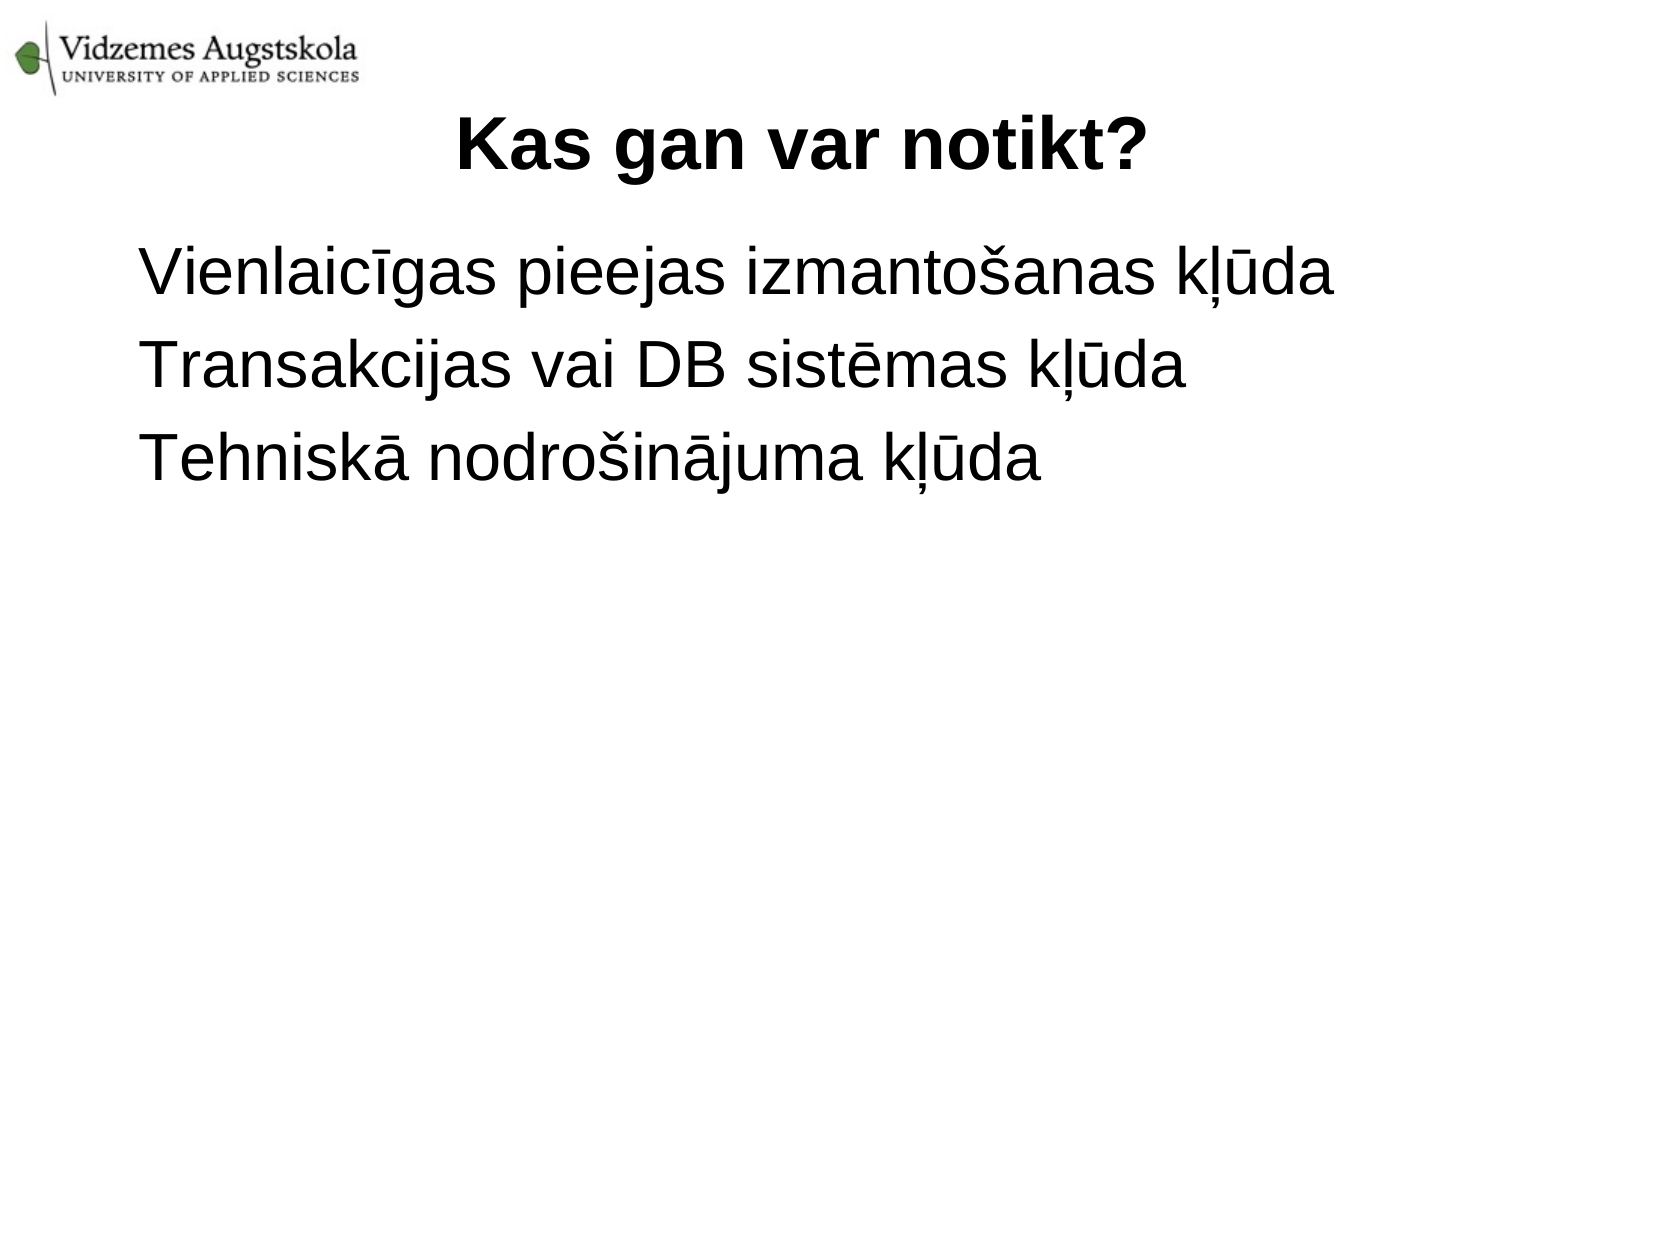

# Kas gan var notikt?
Vienlaicīgas pieejas izmantošanas kļūda
Transakcijas vai DB sistēmas kļūda
Tehniskā nodrošinājuma kļūda